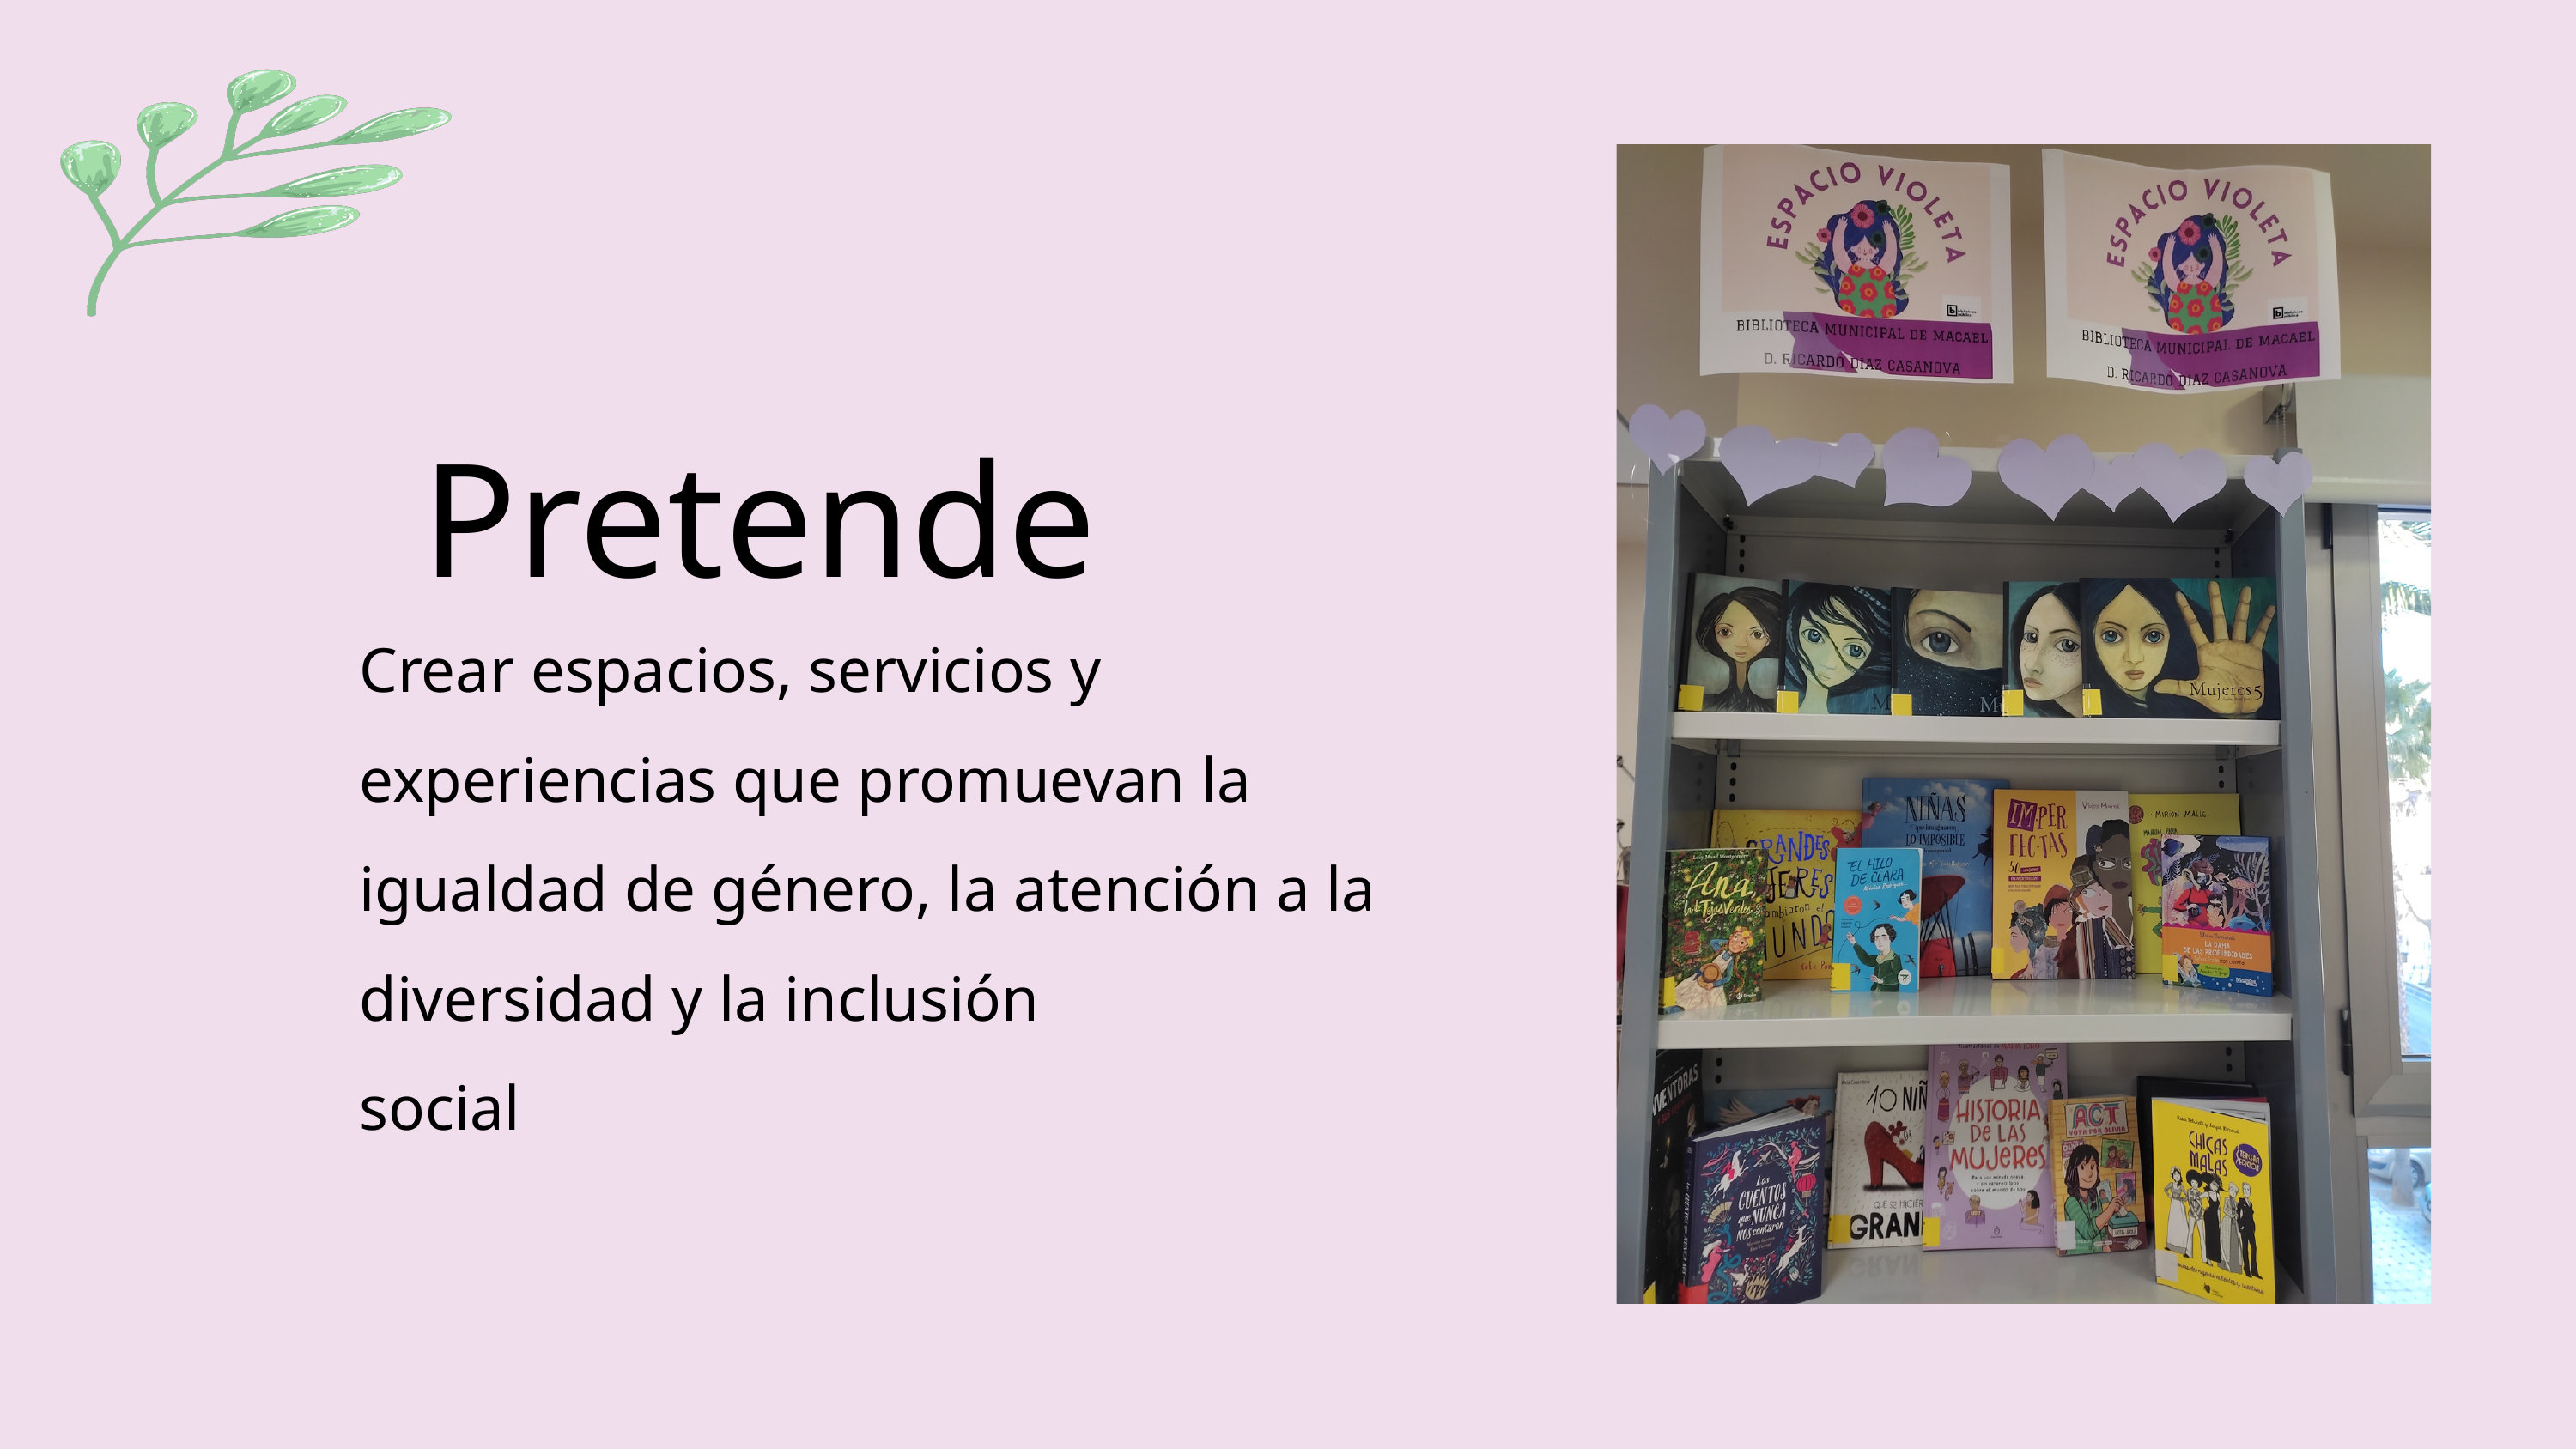

Pretende
Crear espacios, servicios y
experiencias que promuevan la igualdad de género, la atención a la
diversidad y la inclusión
social